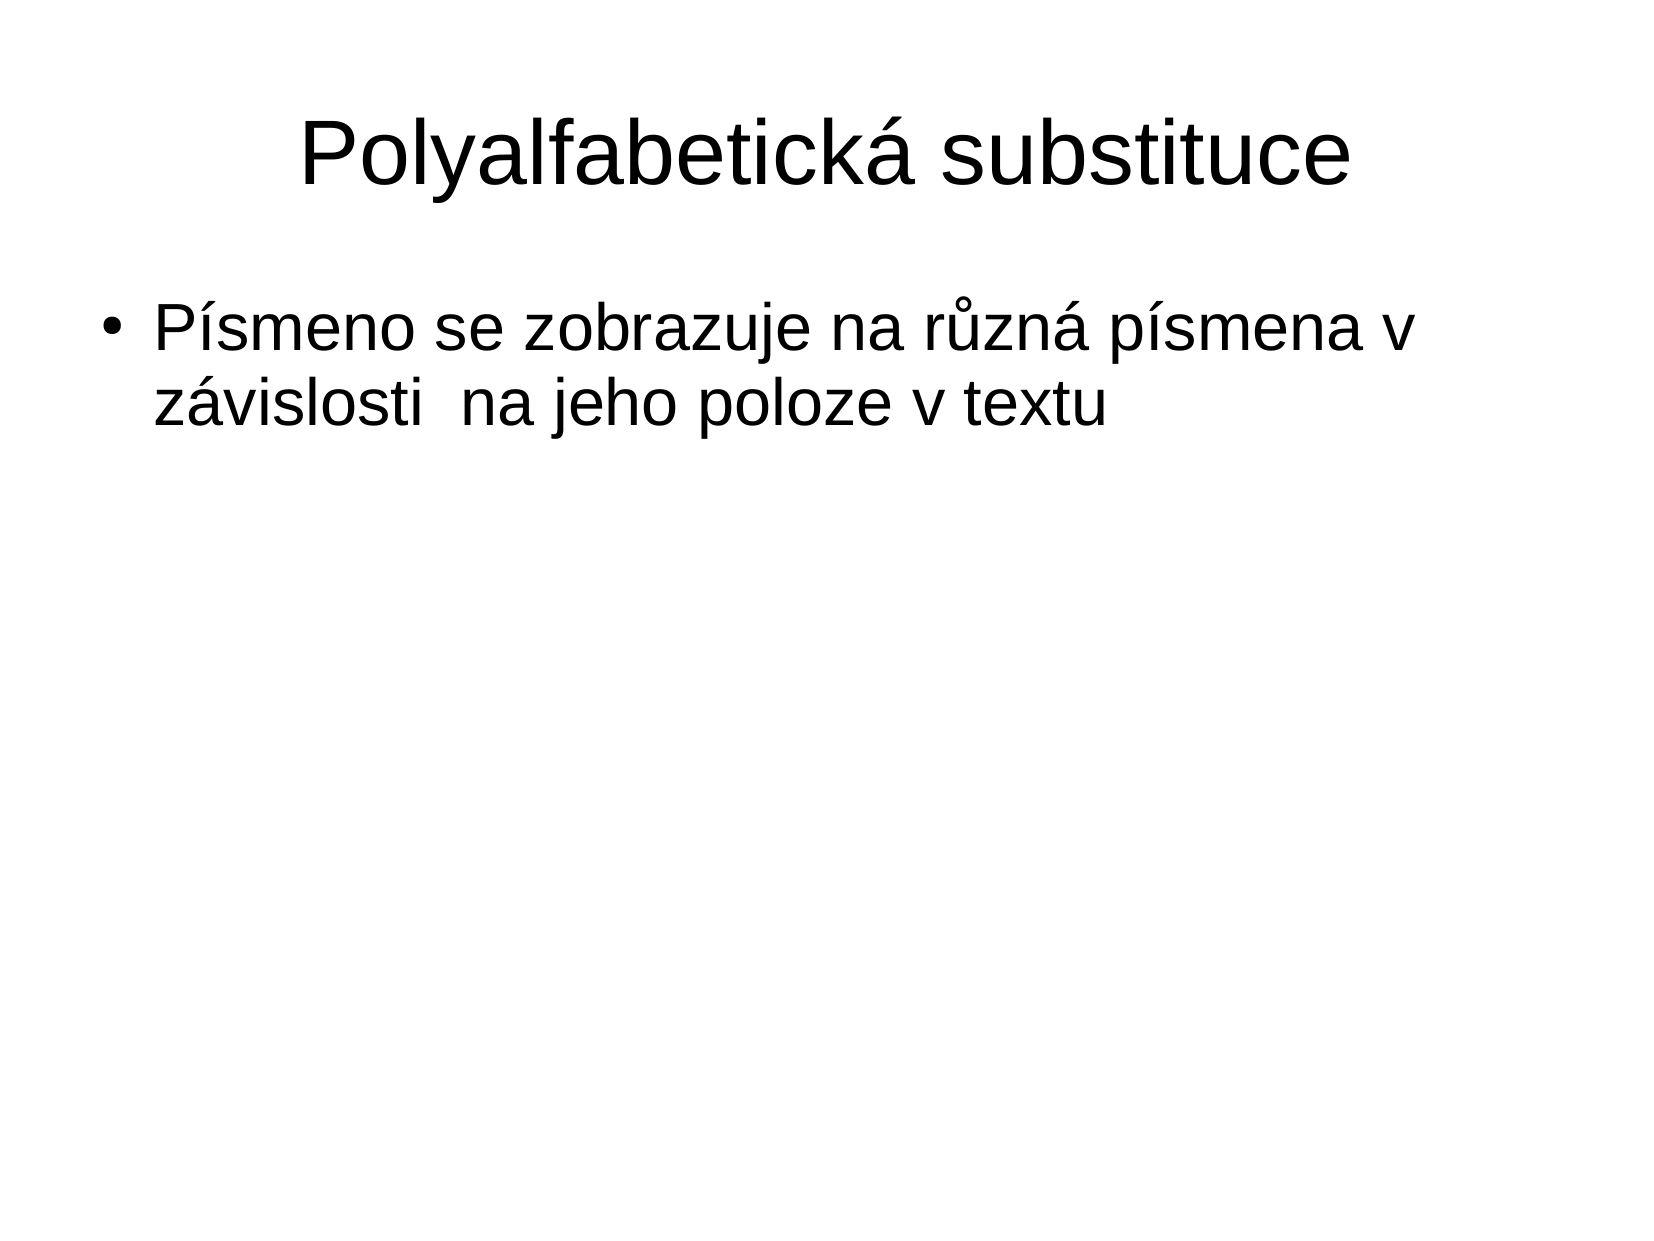

# Polyalfabetická substituce
Písmeno se zobrazuje na různá písmena v závislosti na jeho poloze v textu